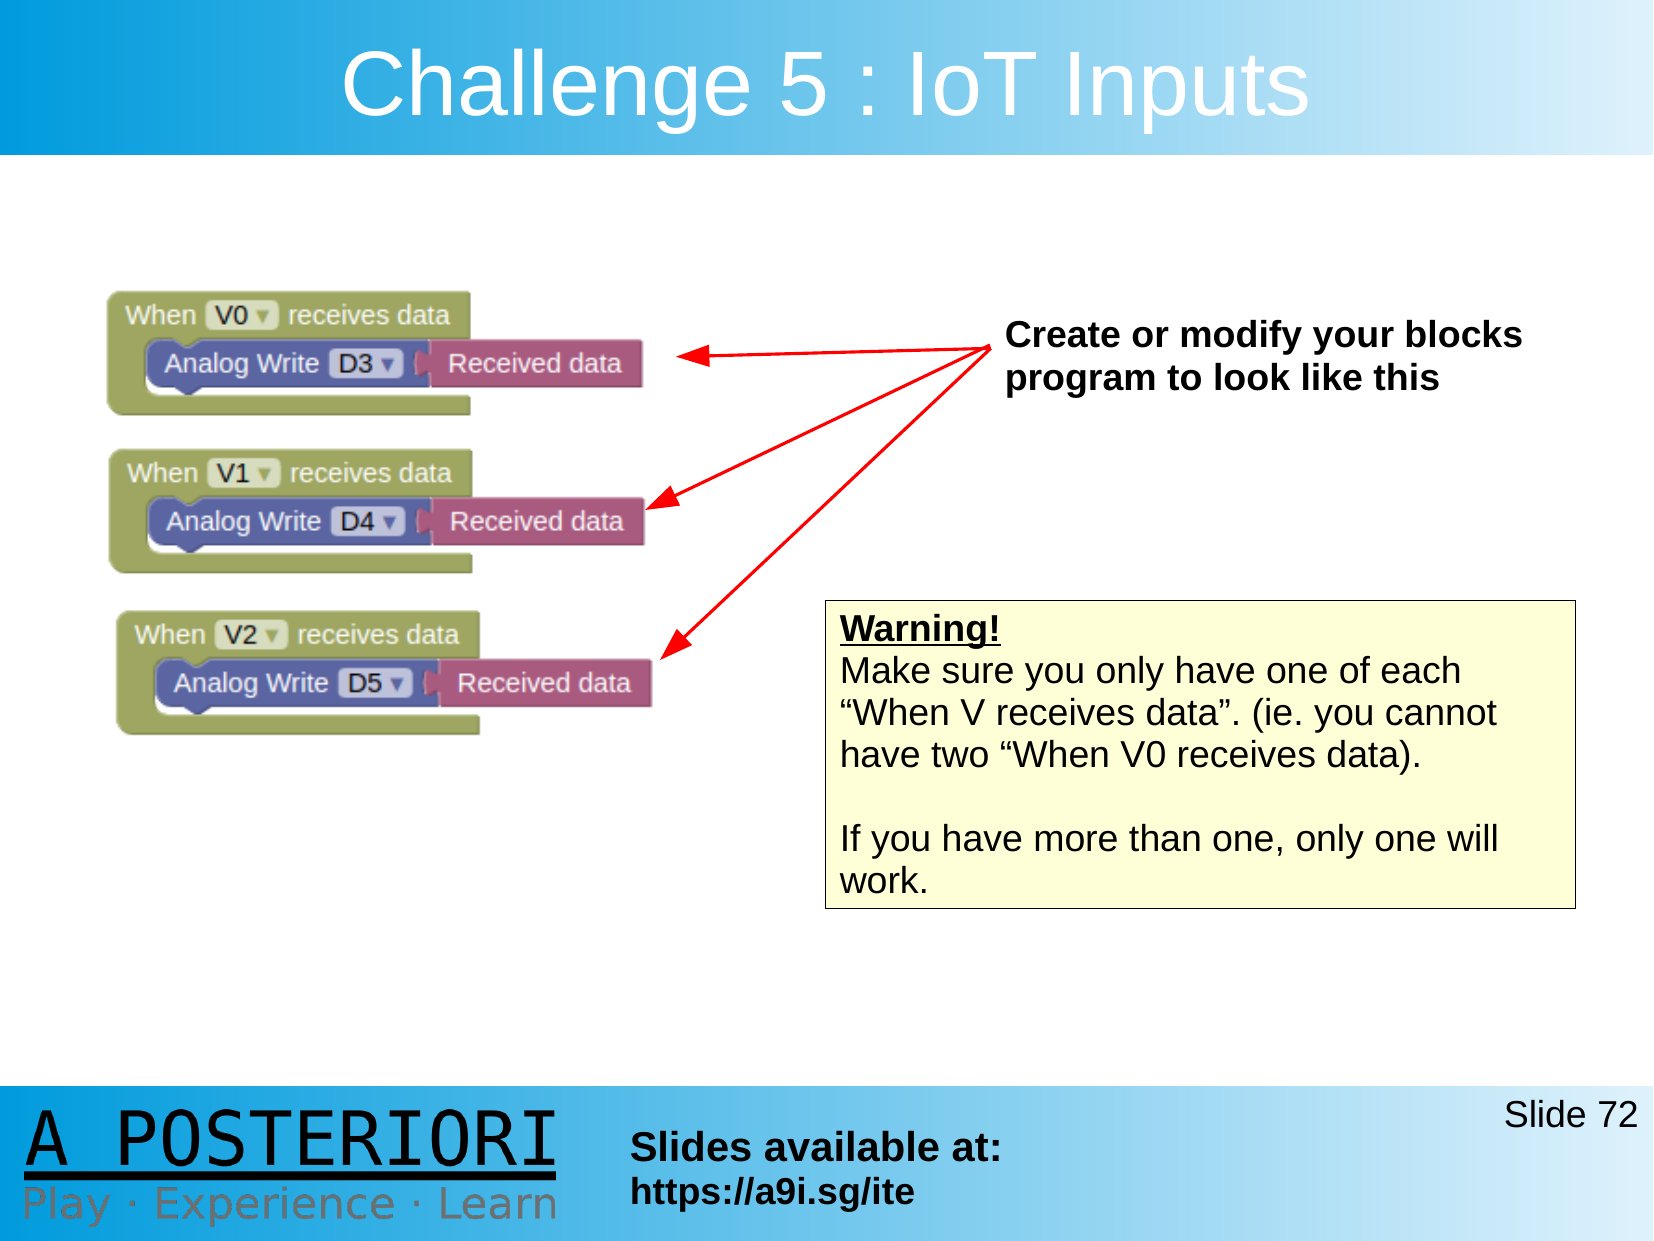

# Challenge 5 : IoT Inputs
Create or modify your blocks program to look like this
Warning!
Make sure you only have one of each “When V receives data”. (ie. you cannot have two “When V0 receives data).
If you have more than one, only one will work.